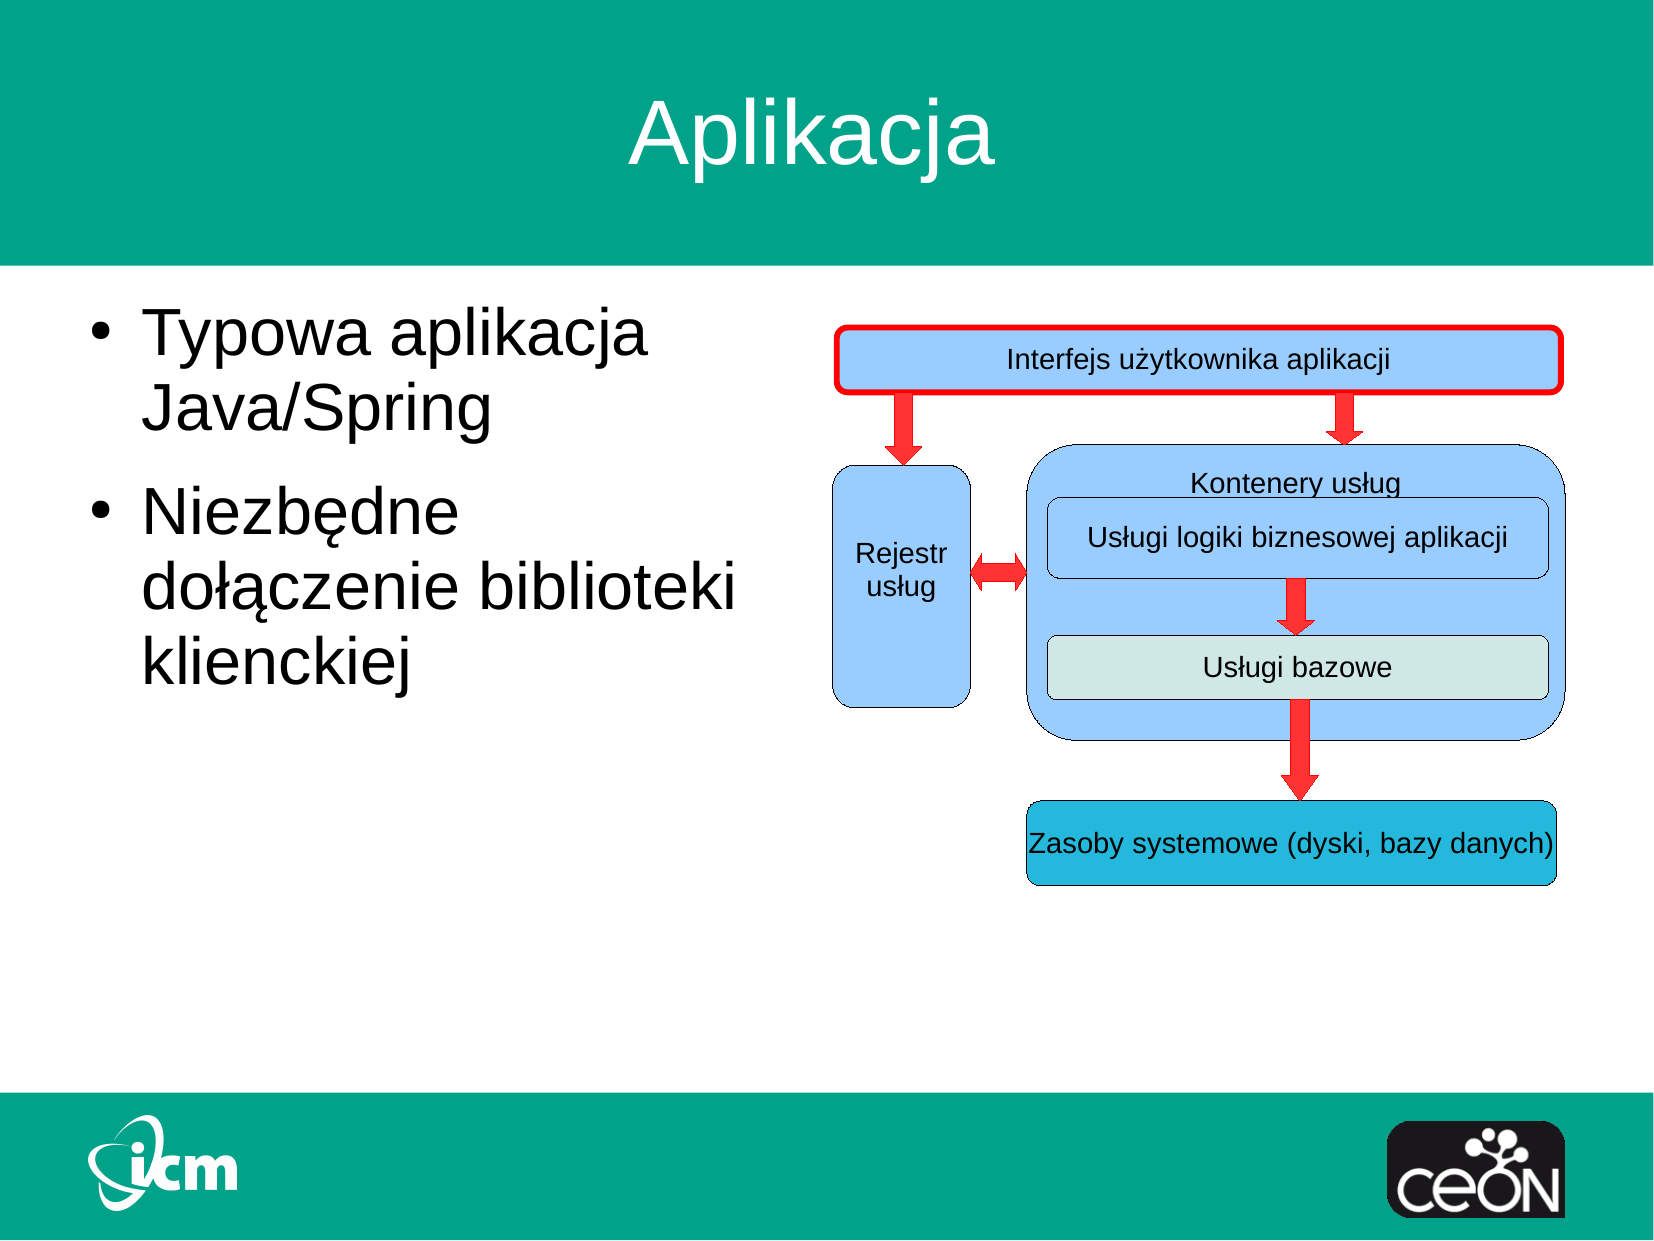

# Aplikacja
Typowa aplikacja Java/Spring
Niezbędne dołączenie biblioteki klienckiej
Interfejs użytkownika aplikacji
Kontenery usług
Rejestr
usług
Usługi logiki biznesowej aplikacji
Usługi bazowe
Zasoby systemowe (dyski, bazy danych)